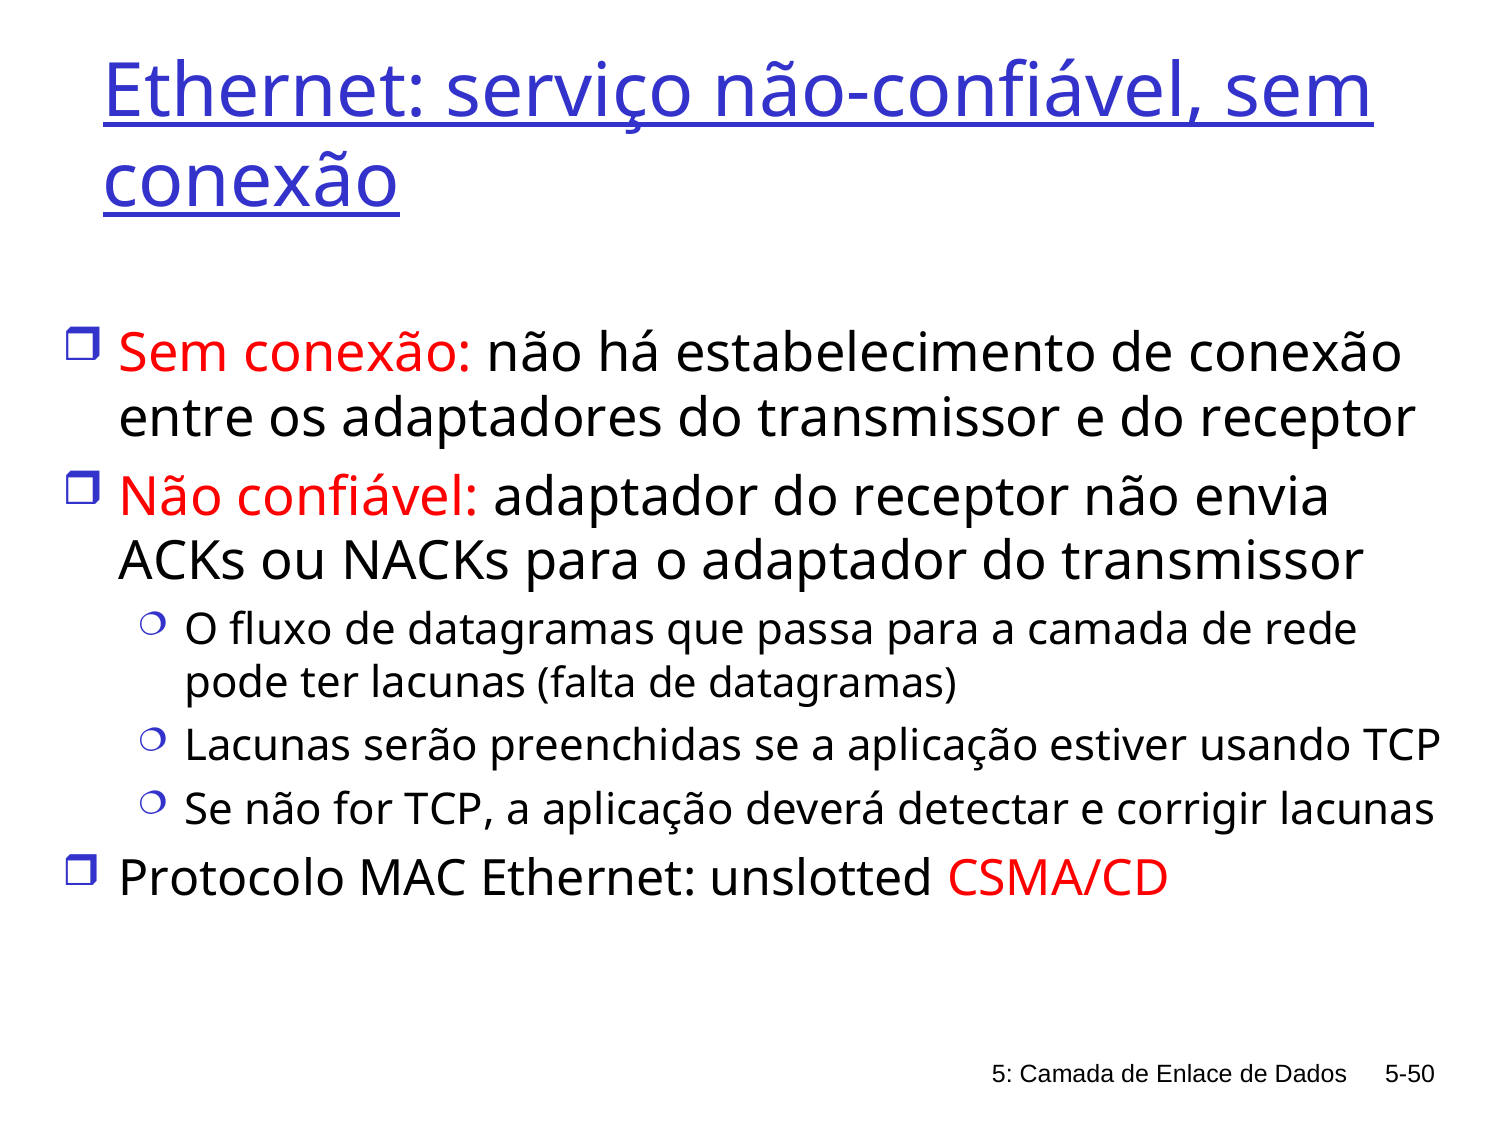

# Ethernet: serviço não-confiável, sem conexão
Sem conexão: não há estabelecimento de conexão entre os adaptadores do transmissor e do receptor
Não confiável: adaptador do receptor não envia ACKs ou NACKs para o adaptador do transmissor
O fluxo de datagramas que passa para a camada de rede pode ter lacunas (falta de datagramas)
Lacunas serão preenchidas se a aplicação estiver usando TCP
Se não for TCP, a aplicação deverá detectar e corrigir lacunas
Protocolo MAC Ethernet: unslotted CSMA/CD
5: Camada de Enlace de Dados